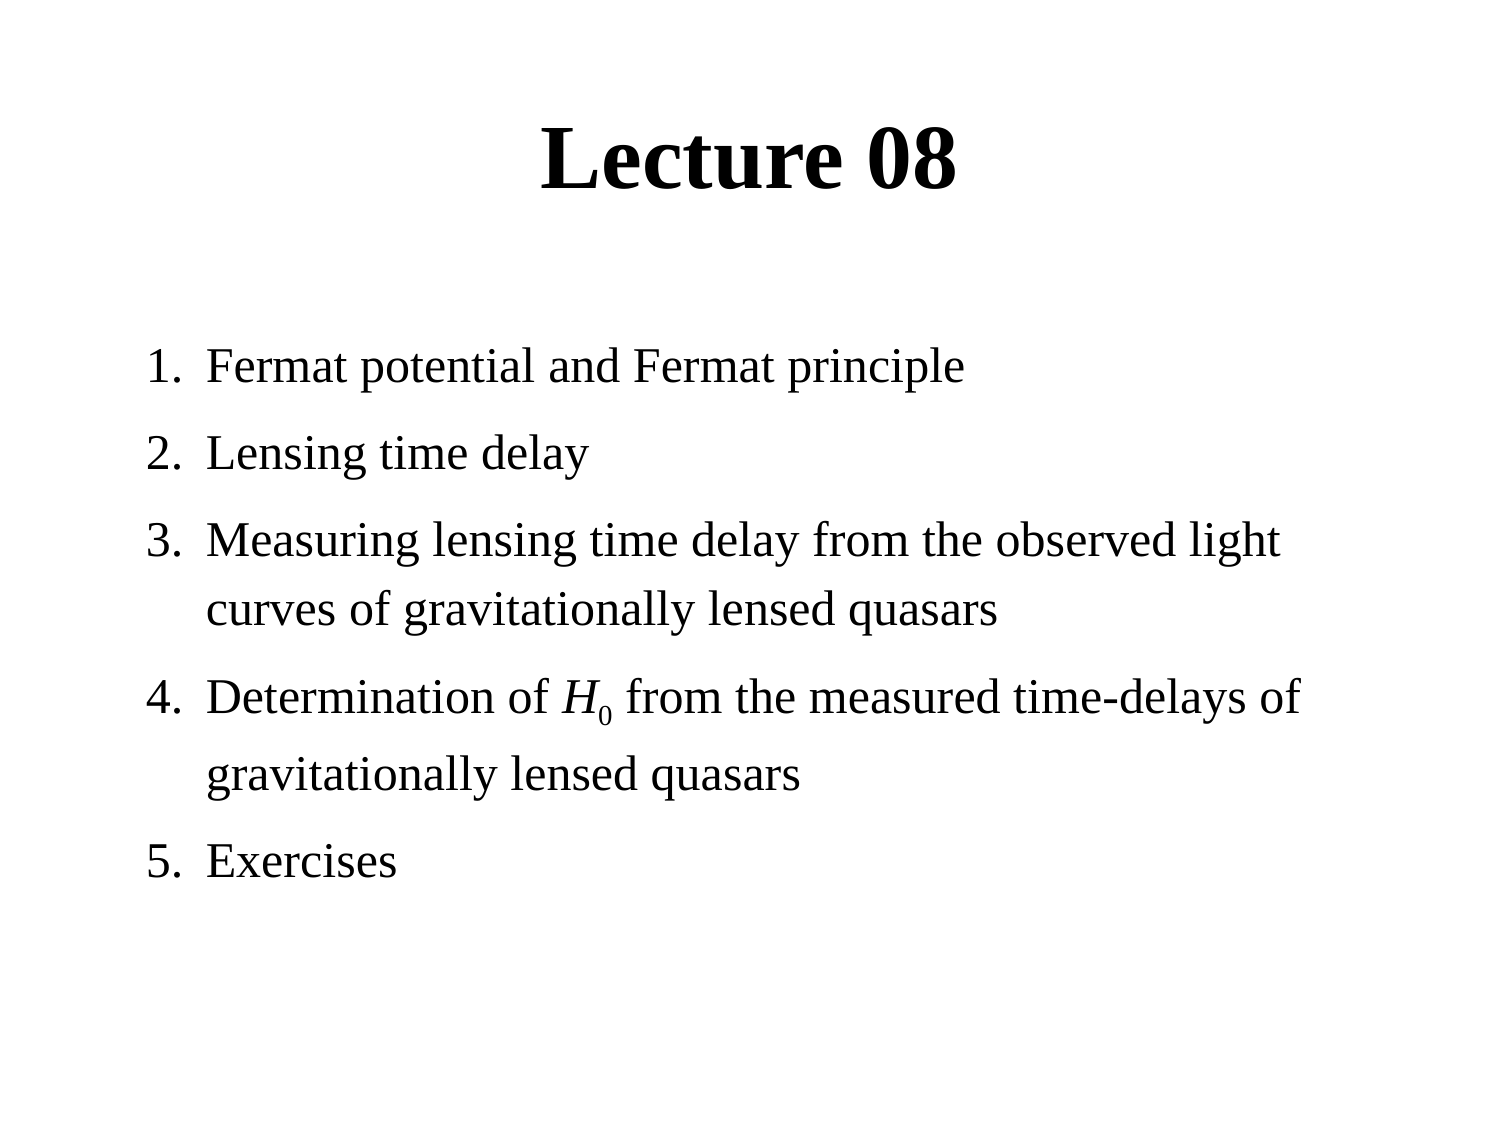

Lecture 08
# Fermat potential and Fermat principle
Lensing time delay
Measuring lensing time delay from the observed light curves of gravitationally lensed quasars
Determination of H0 from the measured time-delays of gravitationally lensed quasars
Exercises